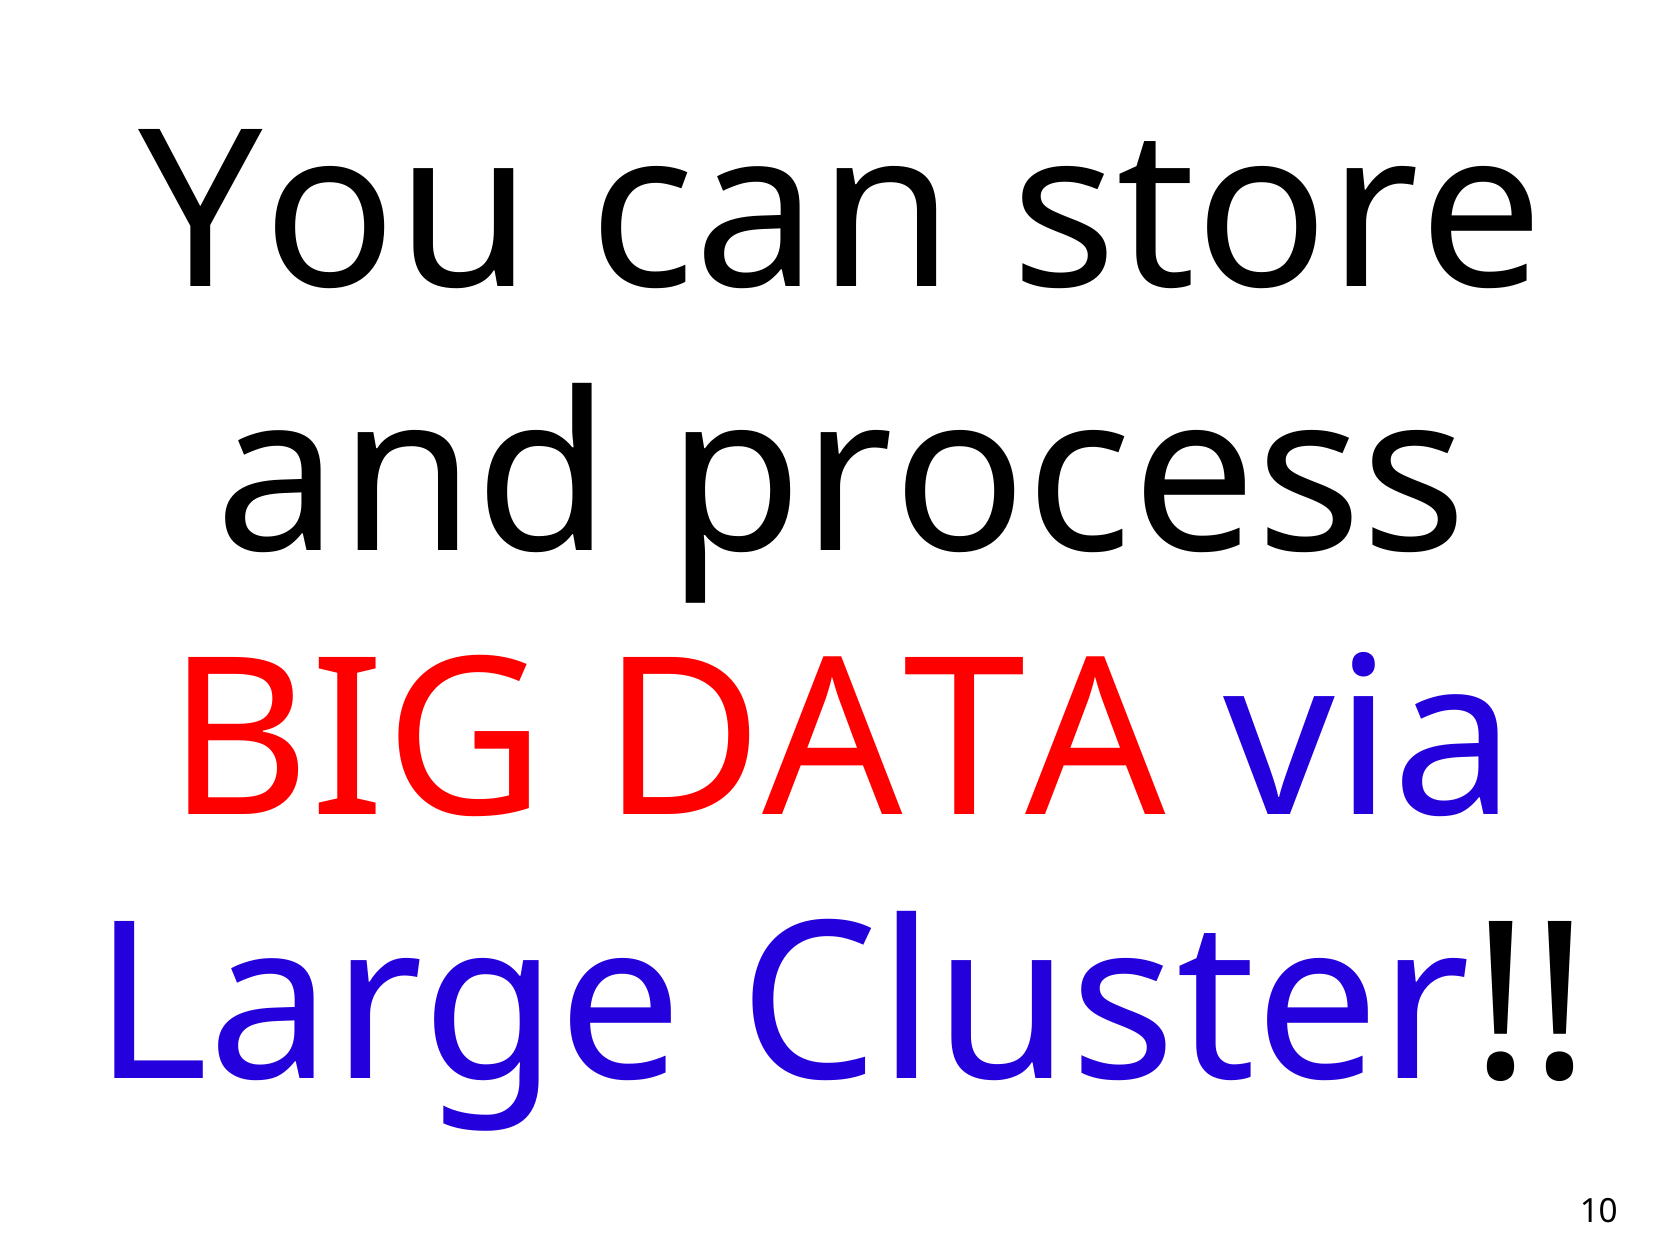

You can store and process BIG DATA via
Large Cluster!!
10